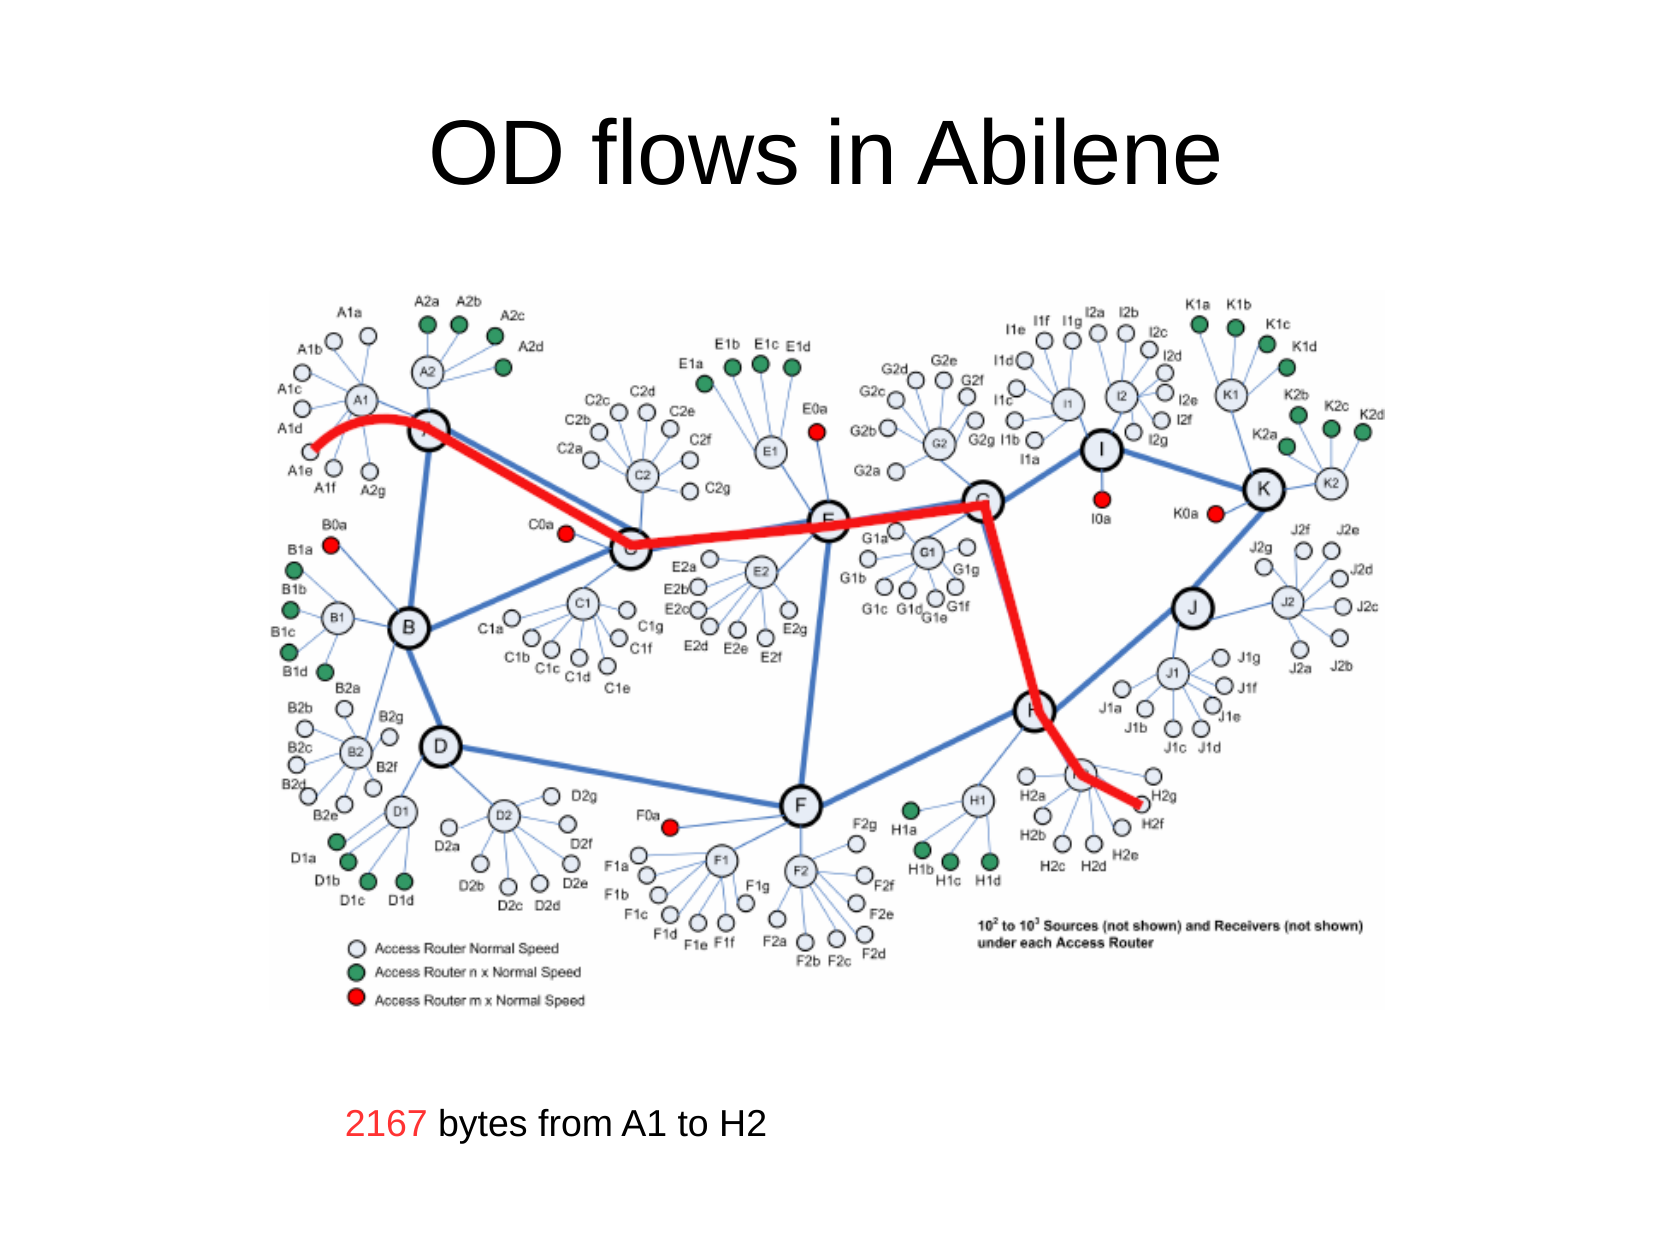

# OD flows in Abilene
2167 bytes from A1 to H2